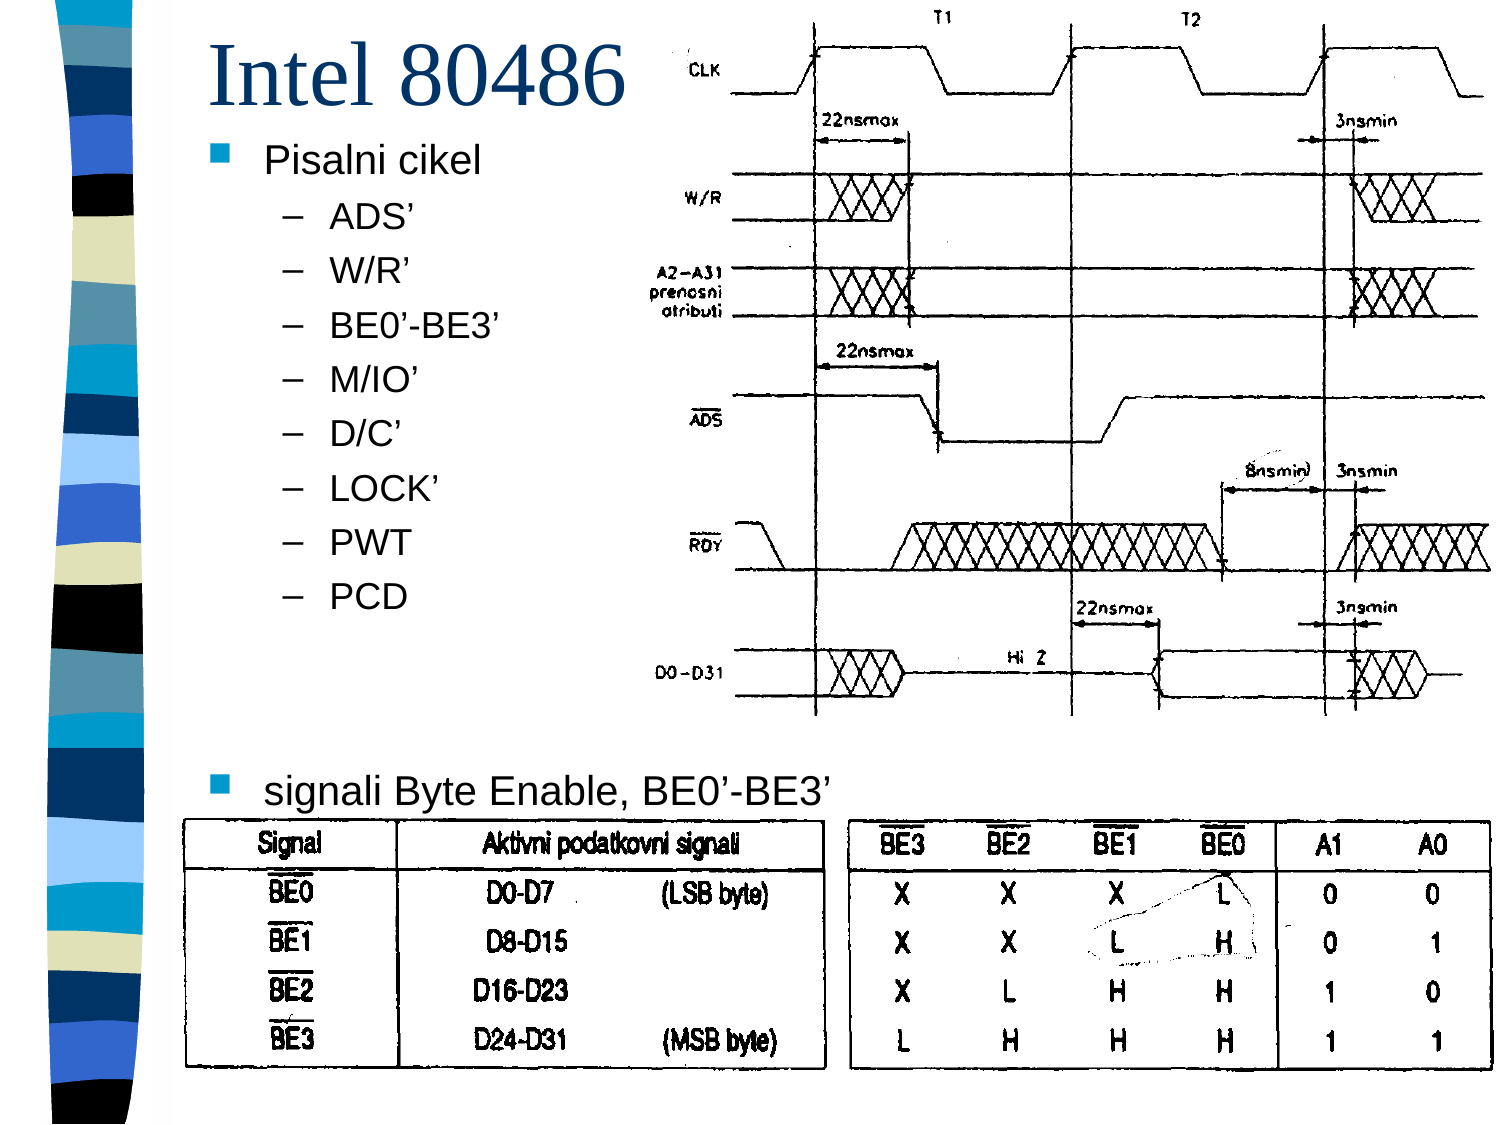

# Intel 80486
Pisalni cikel
ADS’
W/R’
BE0’-BE3’
M/IO’
D/C’
LOCK’
PWT
PCD
signali Byte Enable, BE0’-BE3’